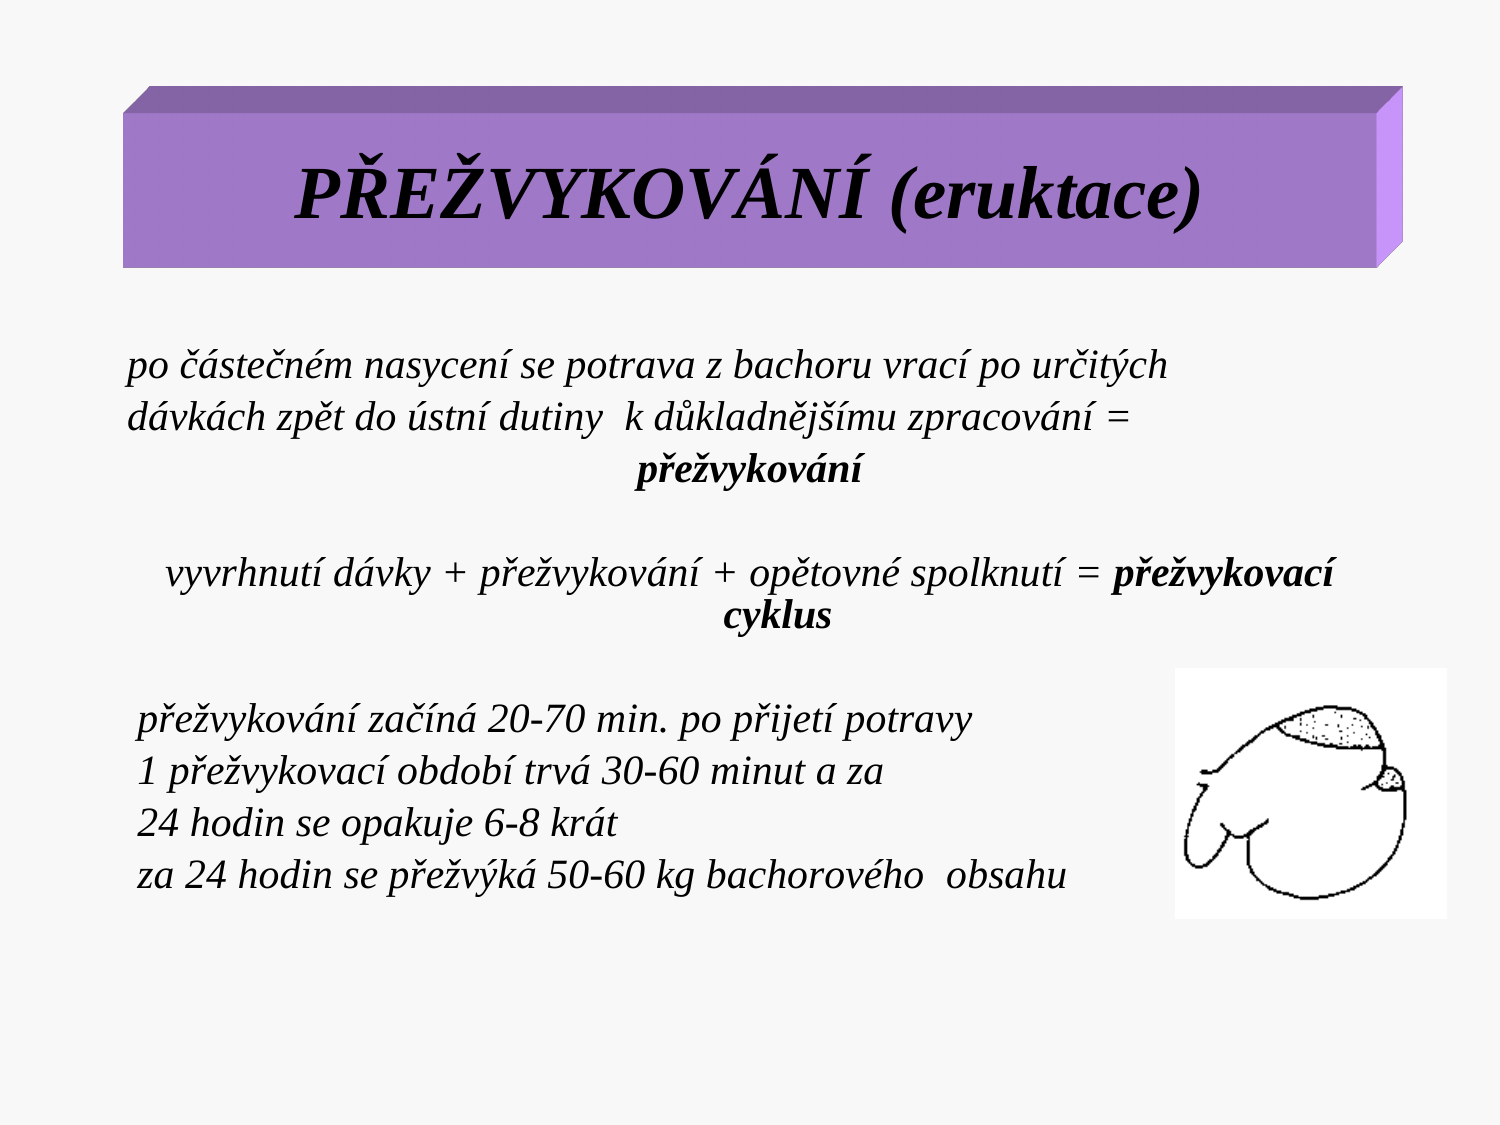

# PŘEŽVYKOVÁNÍ (eruktace)
po částečném nasycení se potrava z bachoru vrací po určitých
dávkách zpět do ústní dutiny k důkladnějšímu zpracování =
přežvykování
vyvrhnutí dávky + přežvykování + opětovné spolknutí = přežvykovací cyklus
 přežvykování začíná 20-70 min. po přijetí potravy
 1 přežvykovací období trvá 30-60 minut a za
 24 hodin se opakuje 6-8 krát
 za 24 hodin se přežvýká 50-60 kg bachorového obsahu